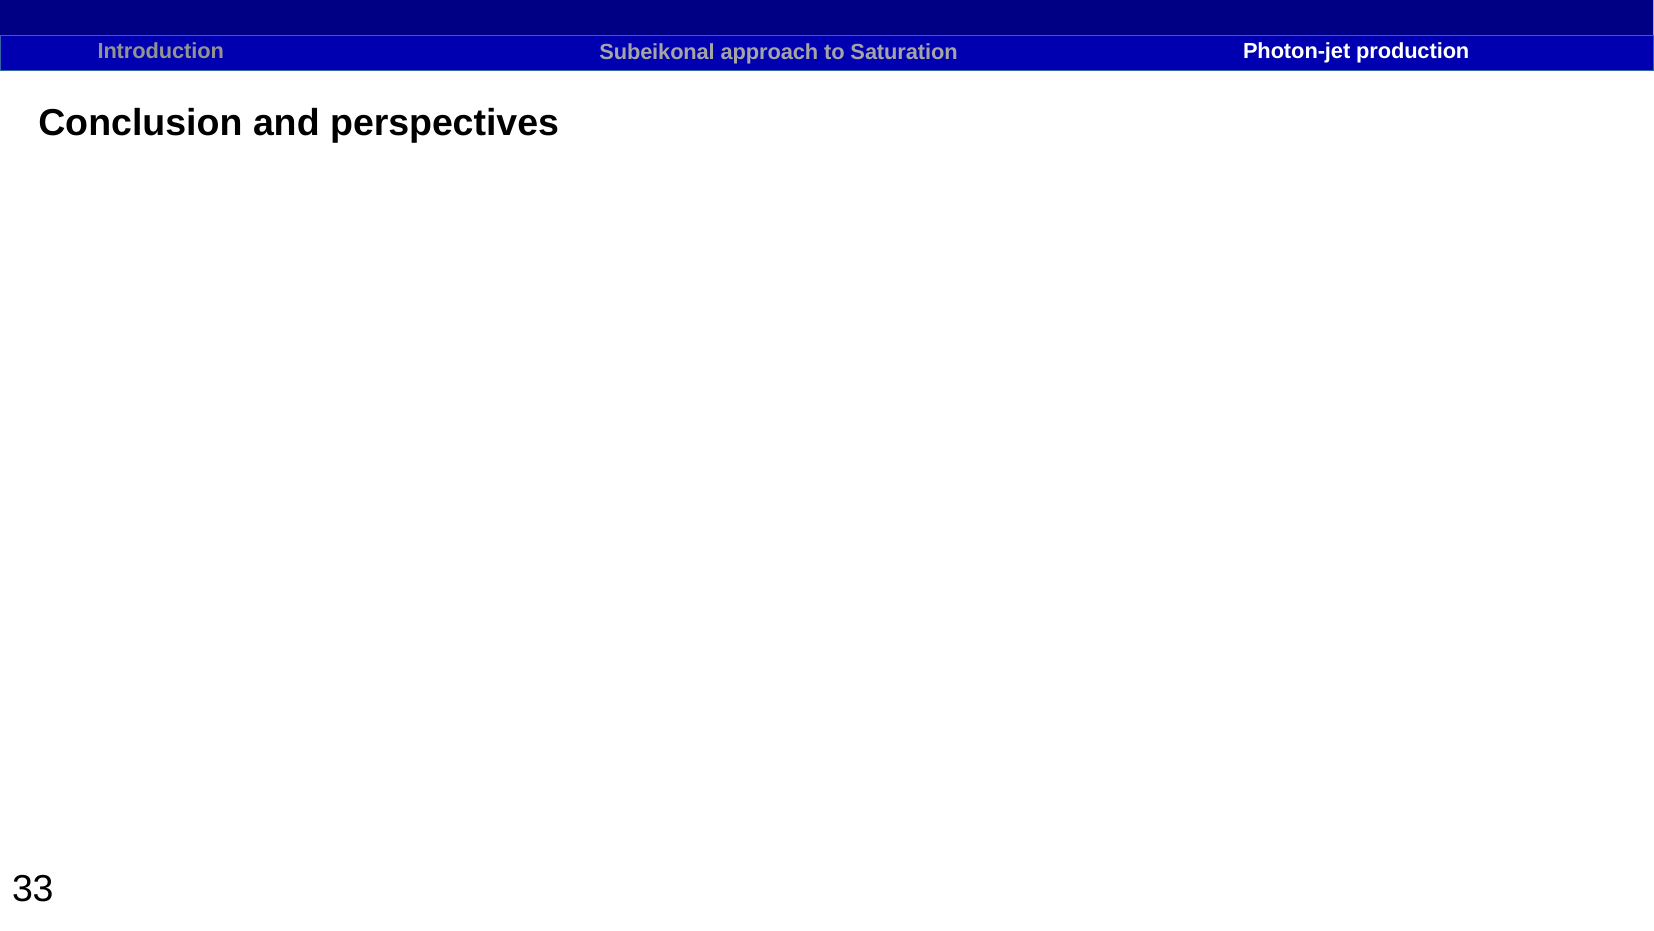

Introduction
Photon-jet production
Subeikonal approach to Saturation
Conclusion and perspectives